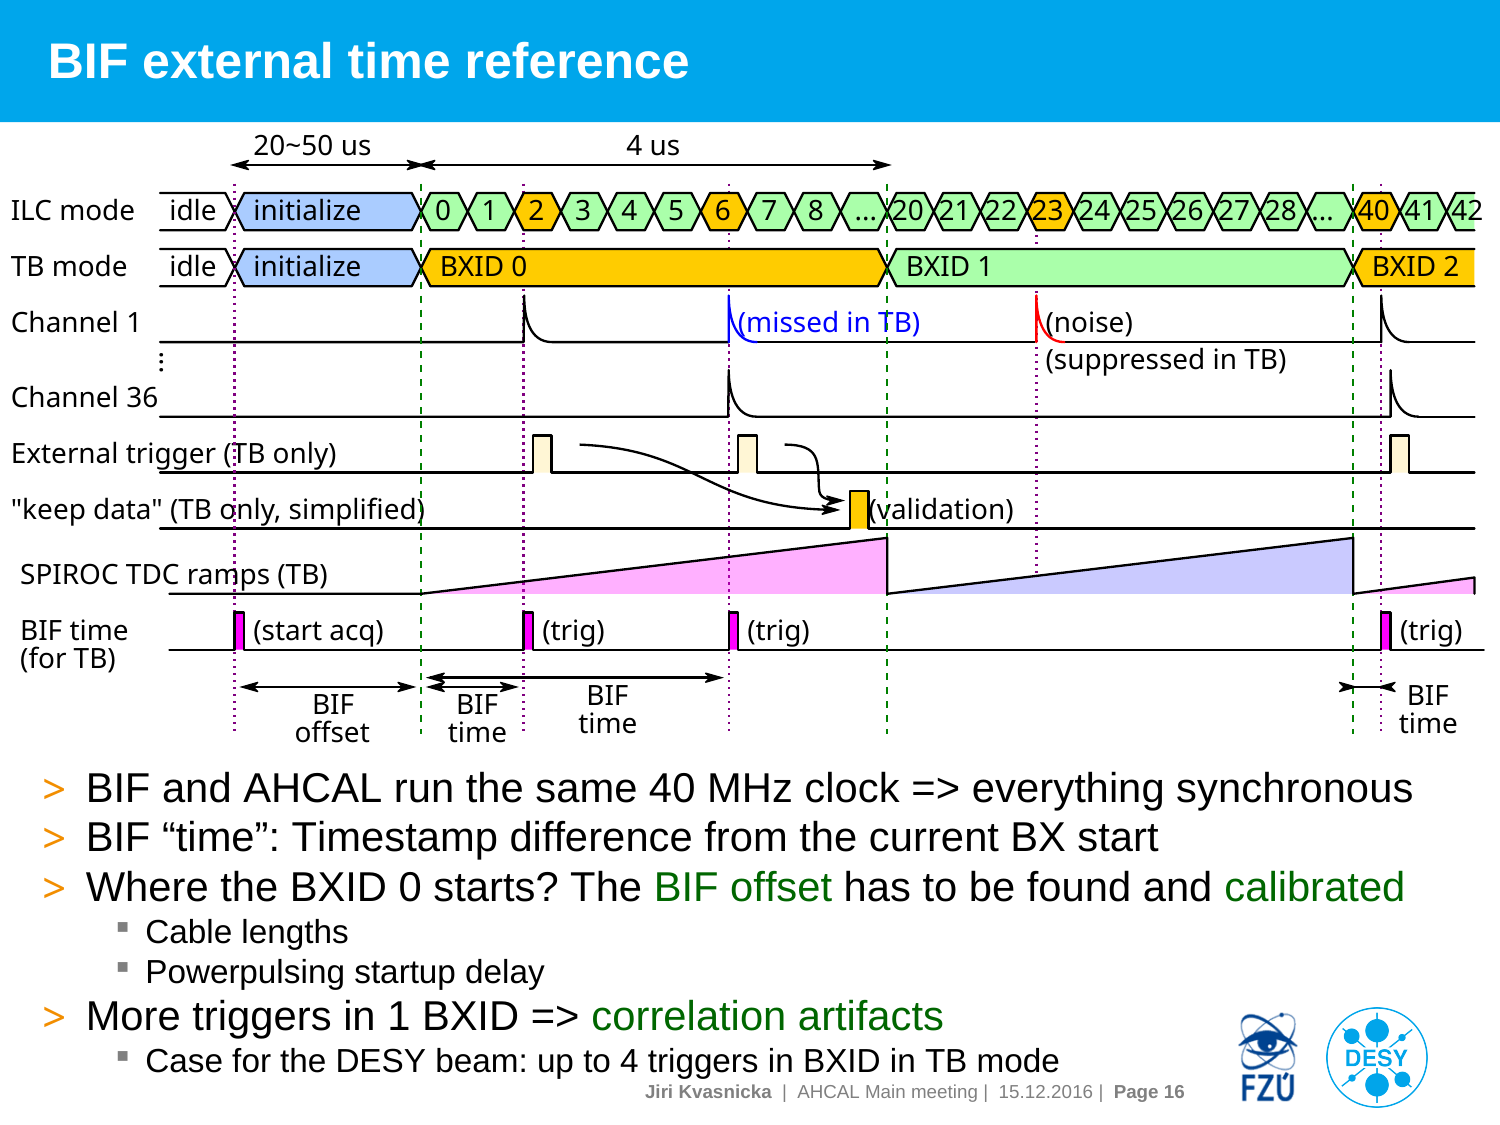

# BIF external time reference
BIF and AHCAL run the same 40 MHz clock => everything synchronous
BIF “time”: Timestamp difference from the current BX start
Where the BXID 0 starts? The BIF offset has to be found and calibrated
Cable lengths
Powerpulsing startup delay
More triggers in 1 BXID => correlation artifacts
Case for the DESY beam: up to 4 triggers in BXID in TB mode